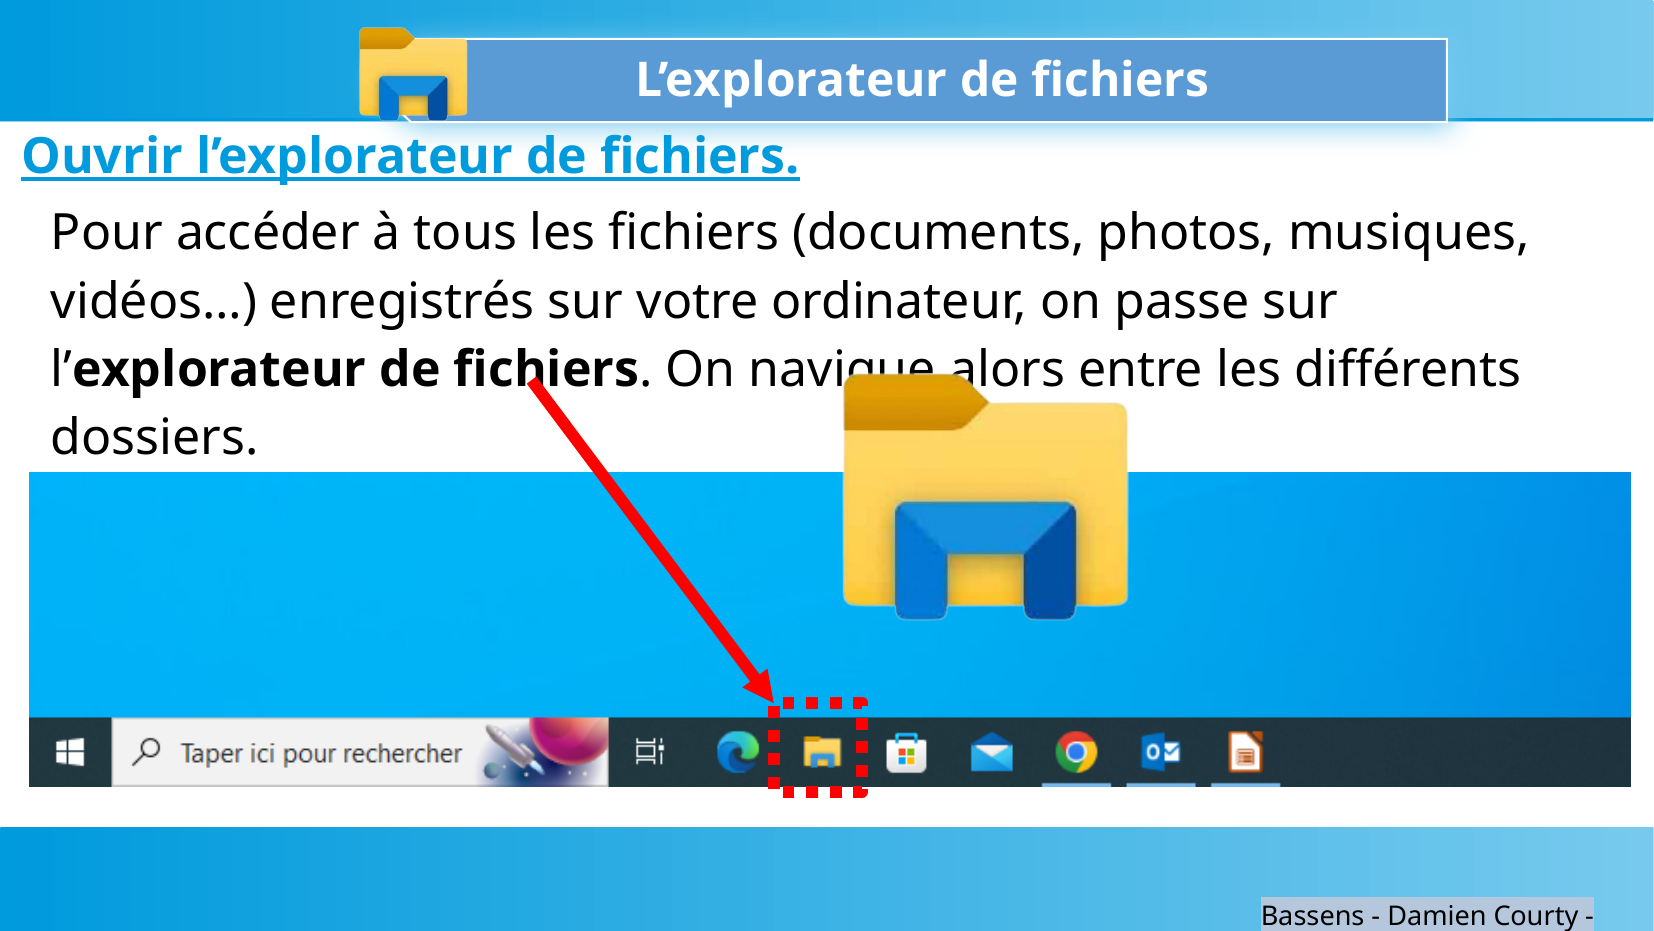

L’explorateur de fichiers
Ouvrir l’explorateur de fichiers.
Pour accéder à tous les fichiers (documents, photos, musiques, vidéos…) enregistrés sur votre ordinateur, on passe sur l’explorateur de fichiers. On navigue alors entre les différents dossiers.
Bassens - Damien Courty - 2024